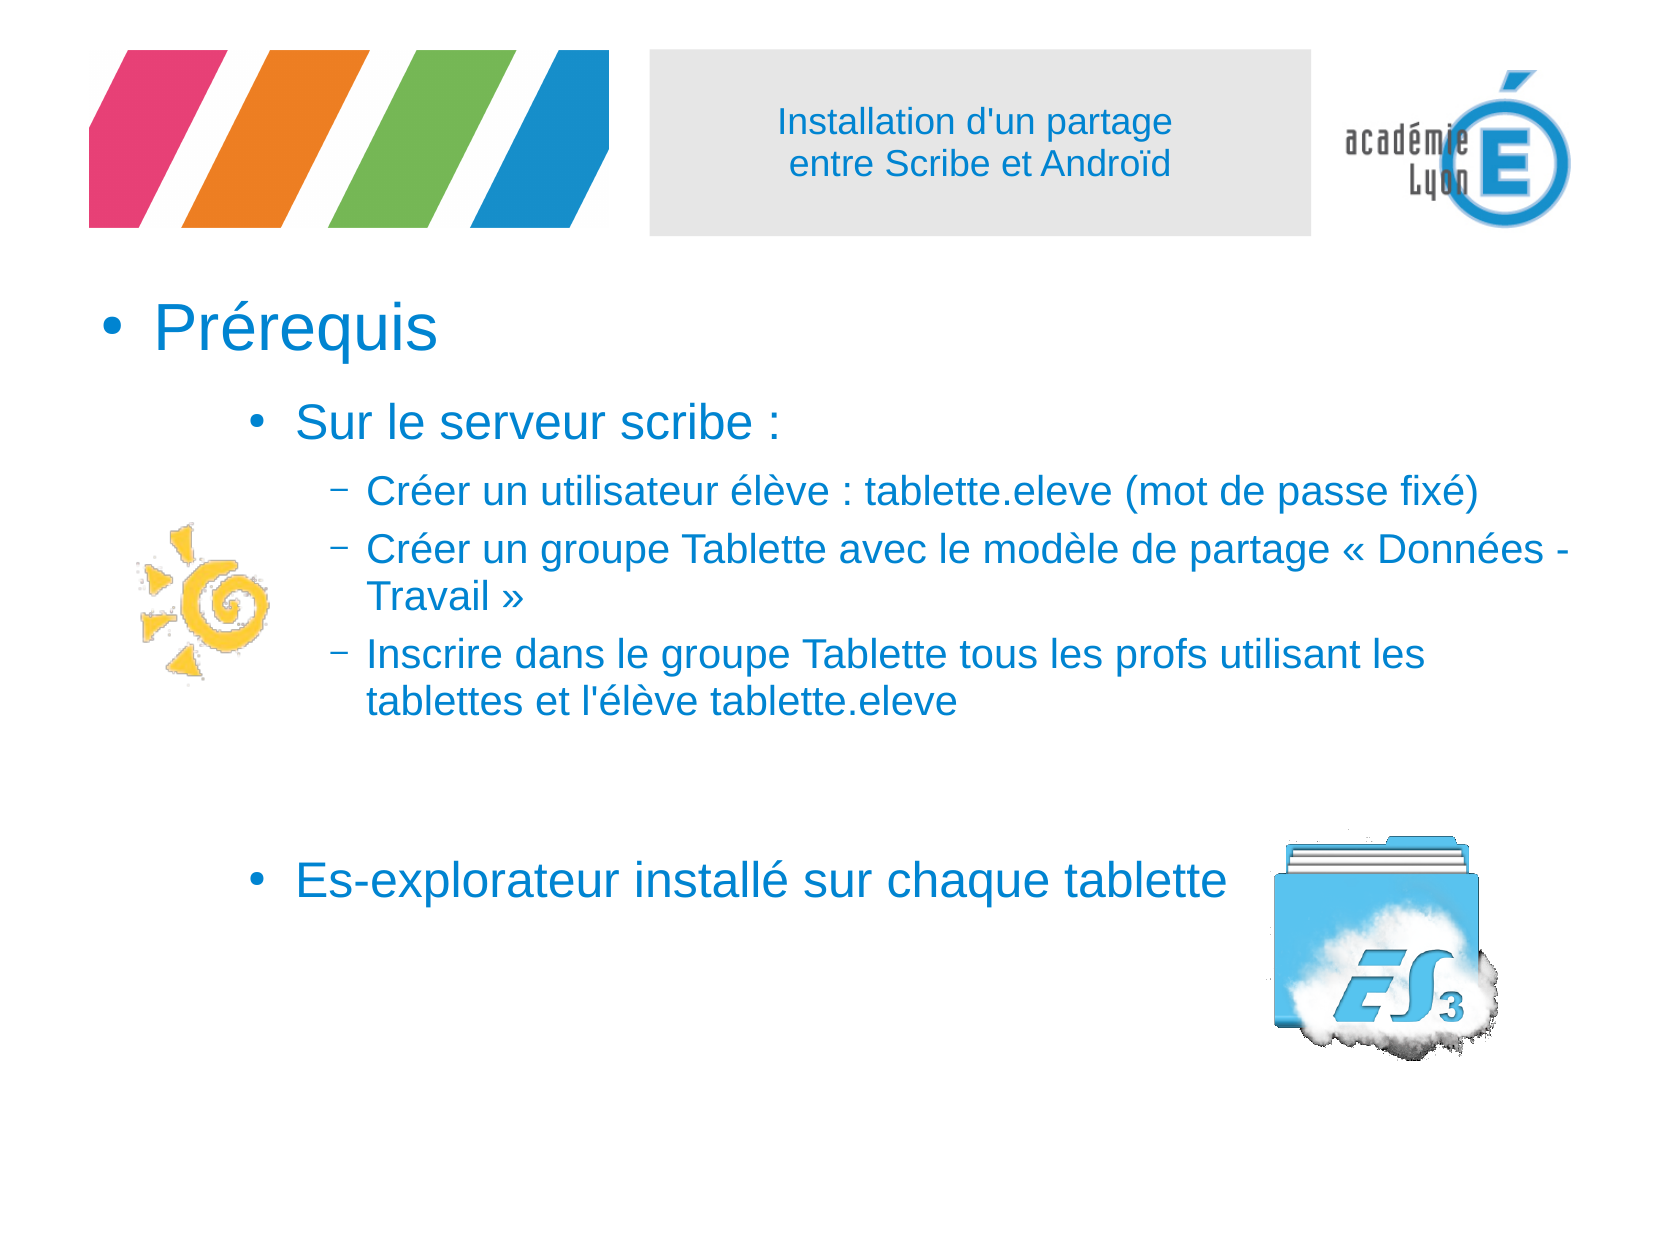

# Installation d'un partage entre Scribe et Androïd
Prérequis
Sur le serveur scribe :
Créer un utilisateur élève : tablette.eleve (mot de passe fixé)
Créer un groupe Tablette avec le modèle de partage « Données - Travail »
Inscrire dans le groupe Tablette tous les profs utilisant les tablettes et l'élève tablette.eleve
Es-explorateur installé sur chaque tablette